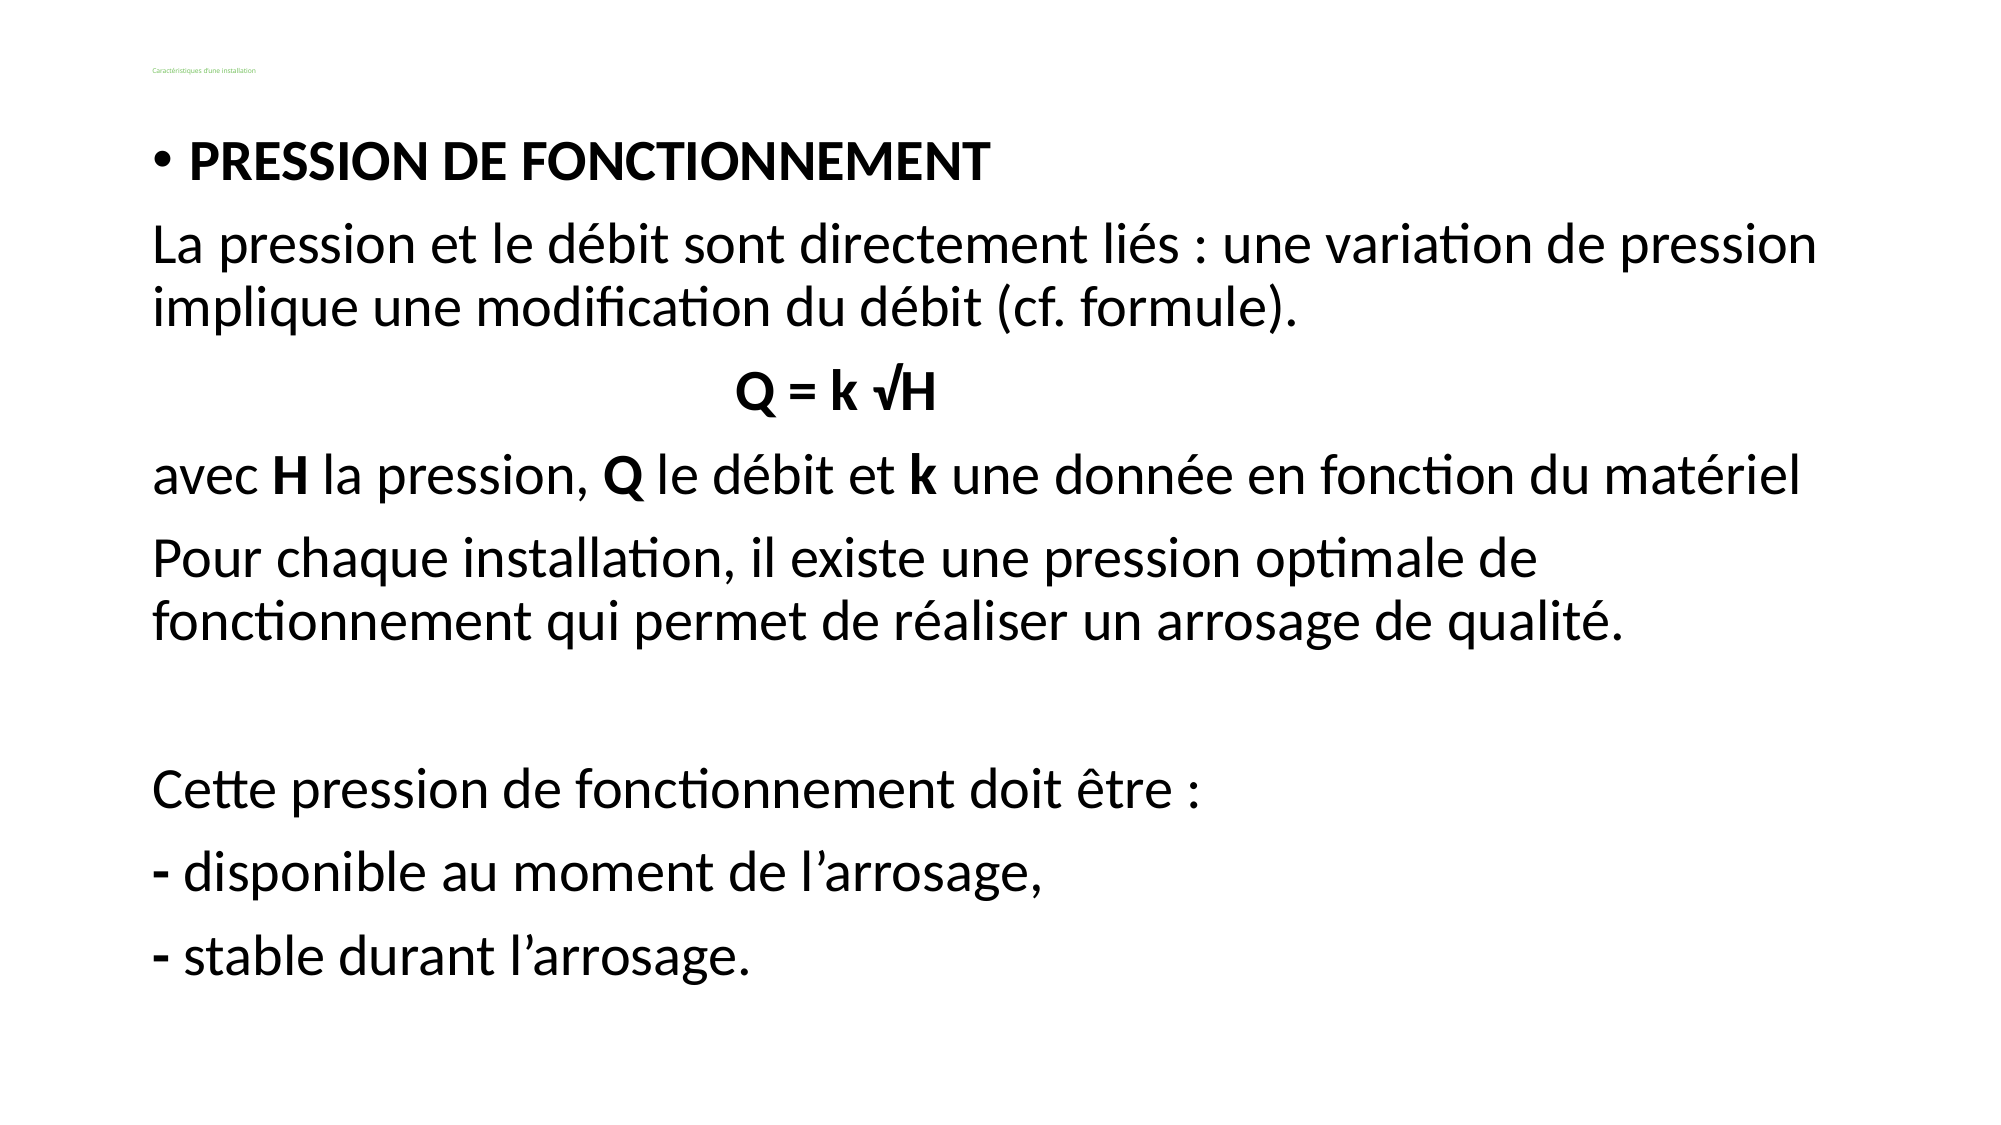

# Caractéristiques d’une installation
PRESSION DE FONCTIONNEMENT
La pression et le débit sont directement liés : une variation de pression implique une modification du débit (cf. formule).
 Q = k √H
avec H la pression, Q le débit et k une donnée en fonction du matériel
Pour chaque installation, il existe une pression optimale de fonctionnement qui permet de réaliser un arrosage de qualité.
Cette pression de fonctionnement doit être :
- disponible au moment de l’arrosage,
- stable durant l’arrosage.